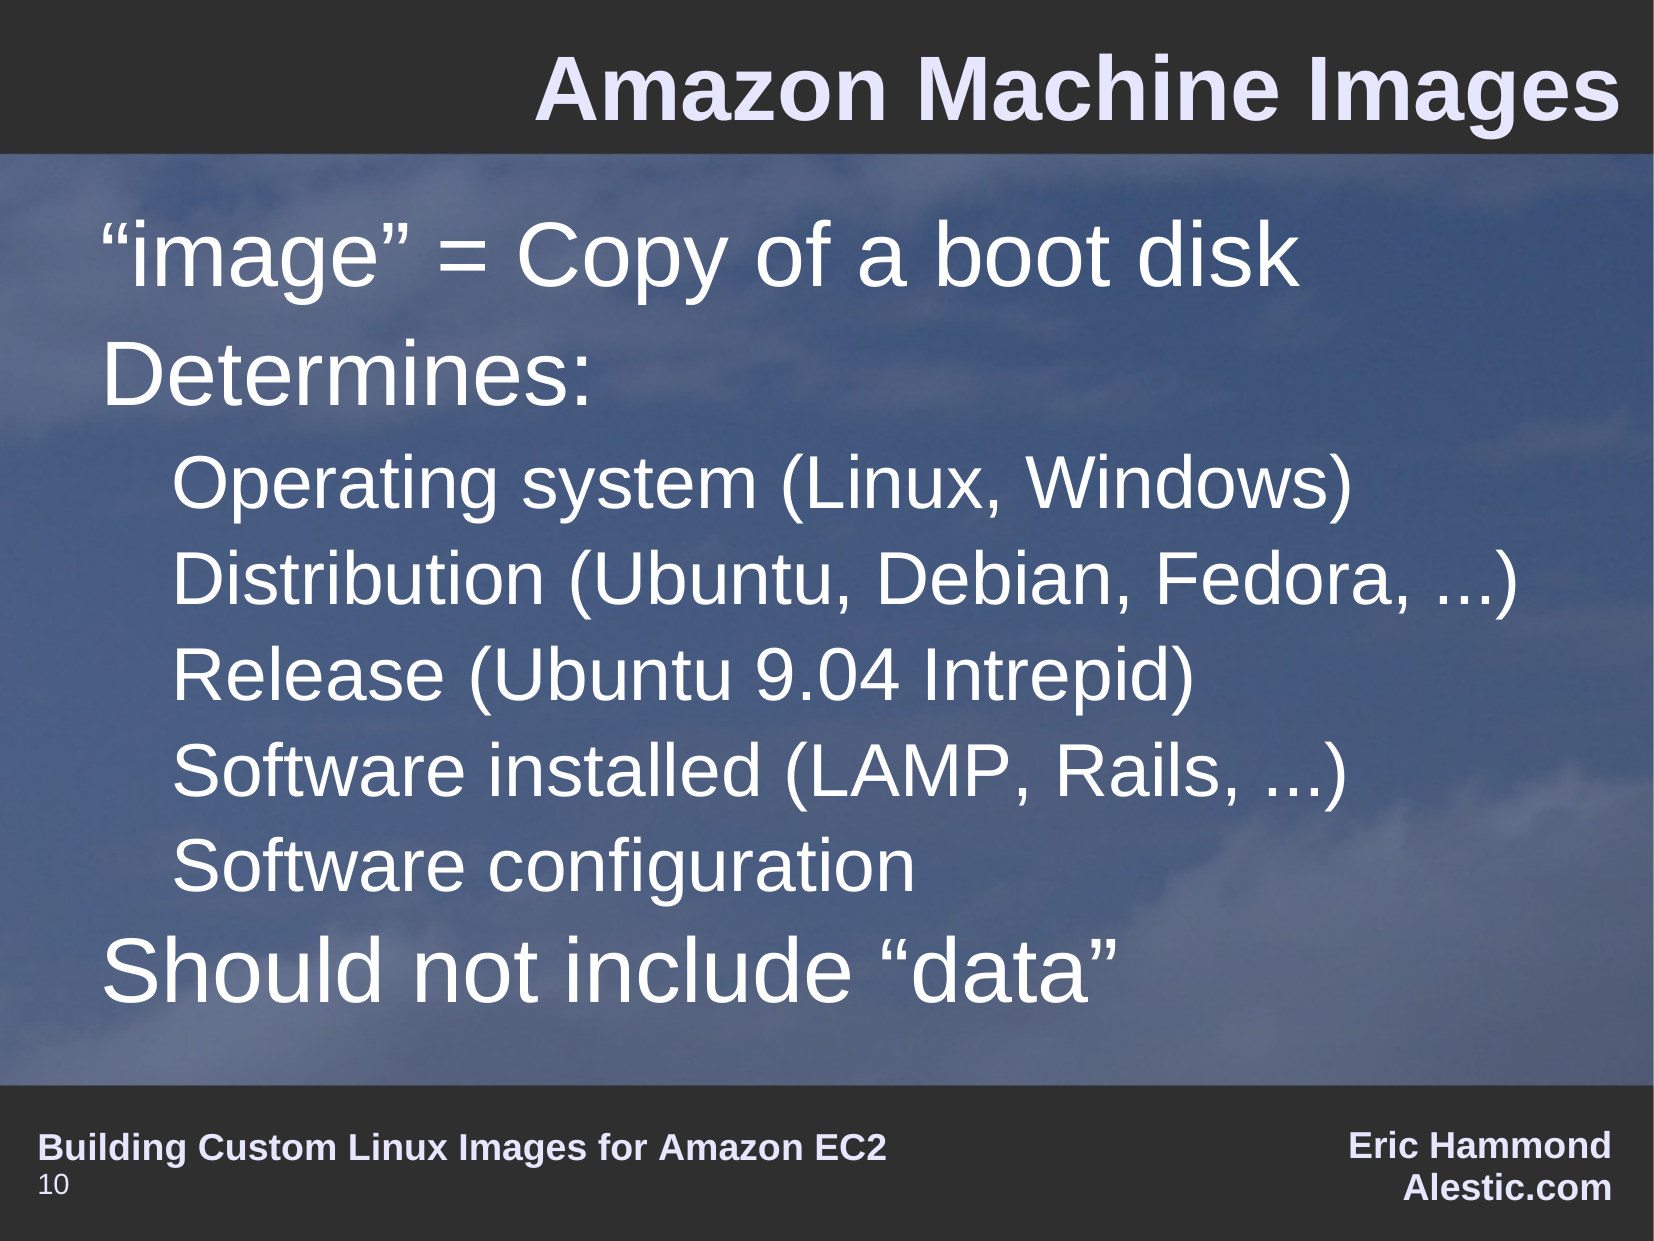

# Amazon Machine Images
“image” = Copy of a boot disk
Determines:
Operating system (Linux, Windows)
Distribution (Ubuntu, Debian, Fedora, ...)
Release (Ubuntu 9.04 Intrepid)
Software installed (LAMP, Rails, ...)
Software configuration
Should not include “data”
10
Eric Hammond
Alestic.com